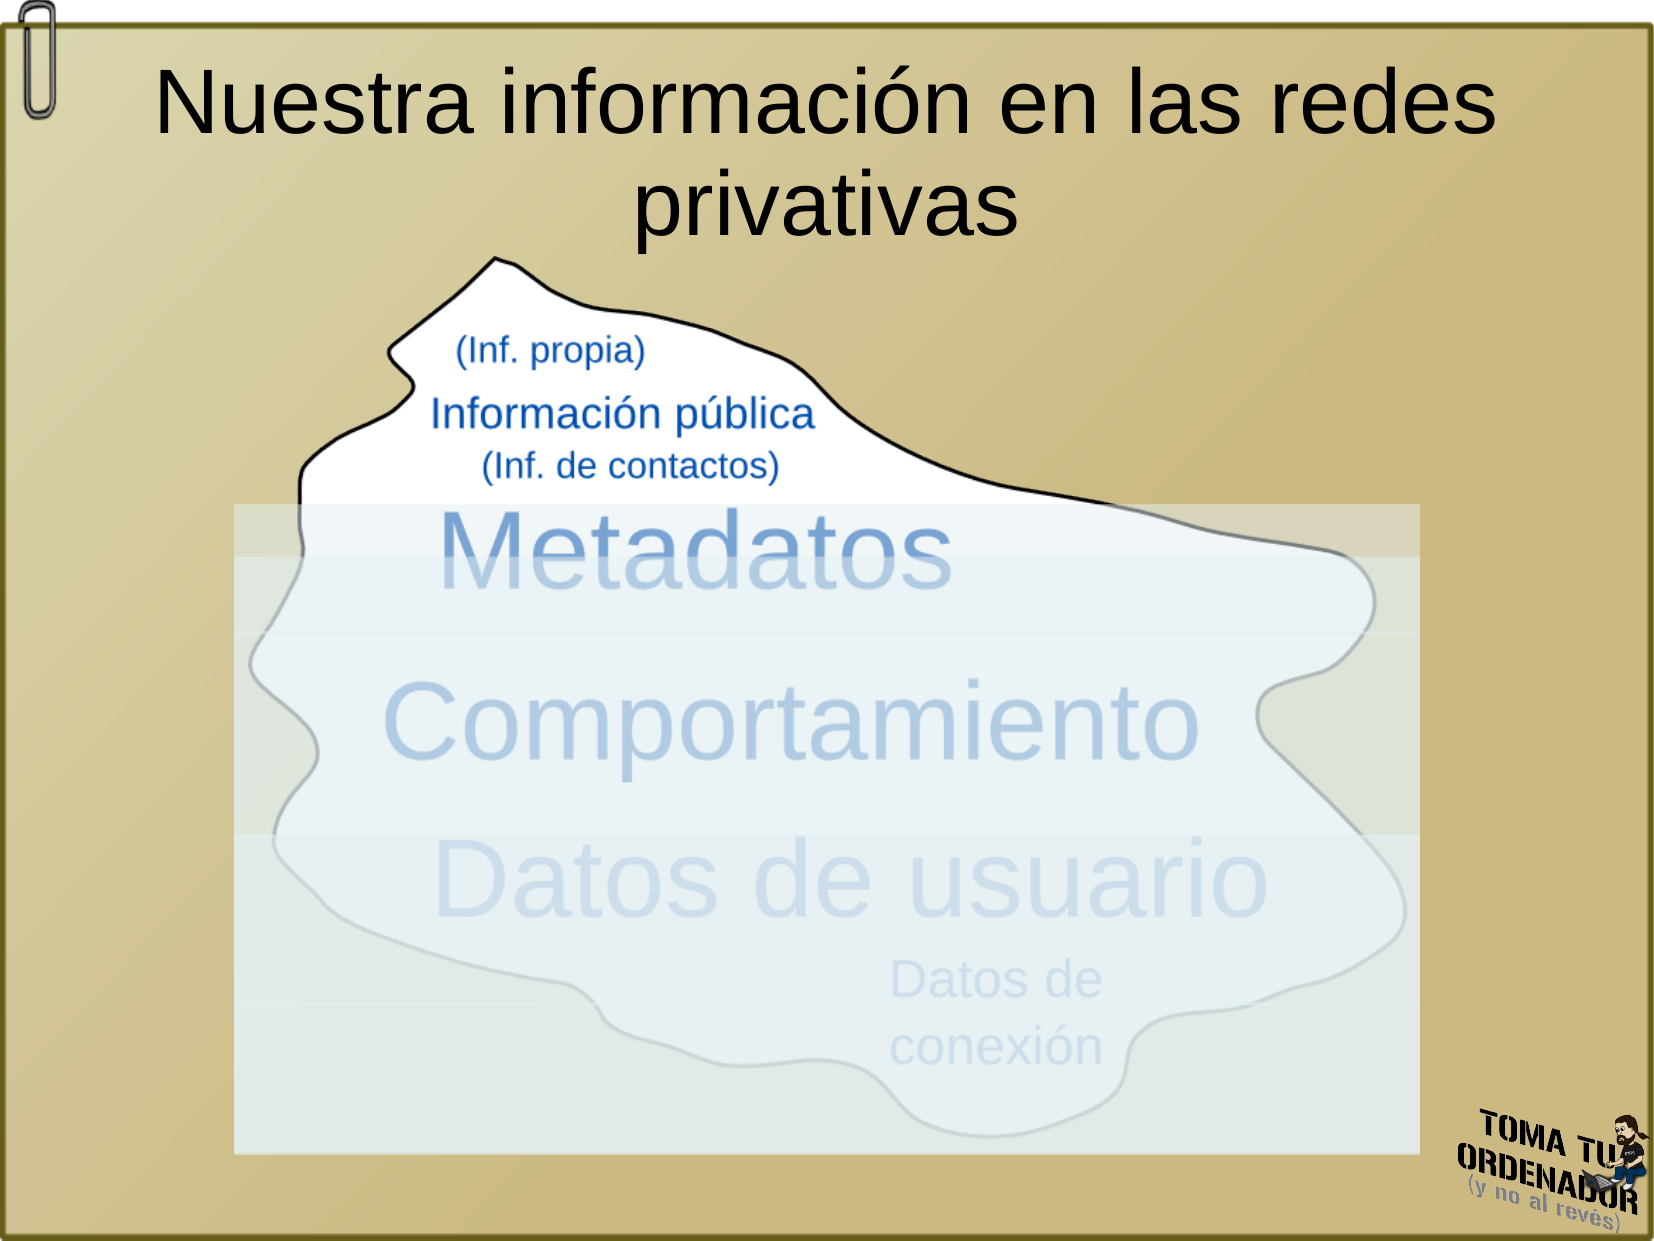

# Nuestra información en las redes privativas